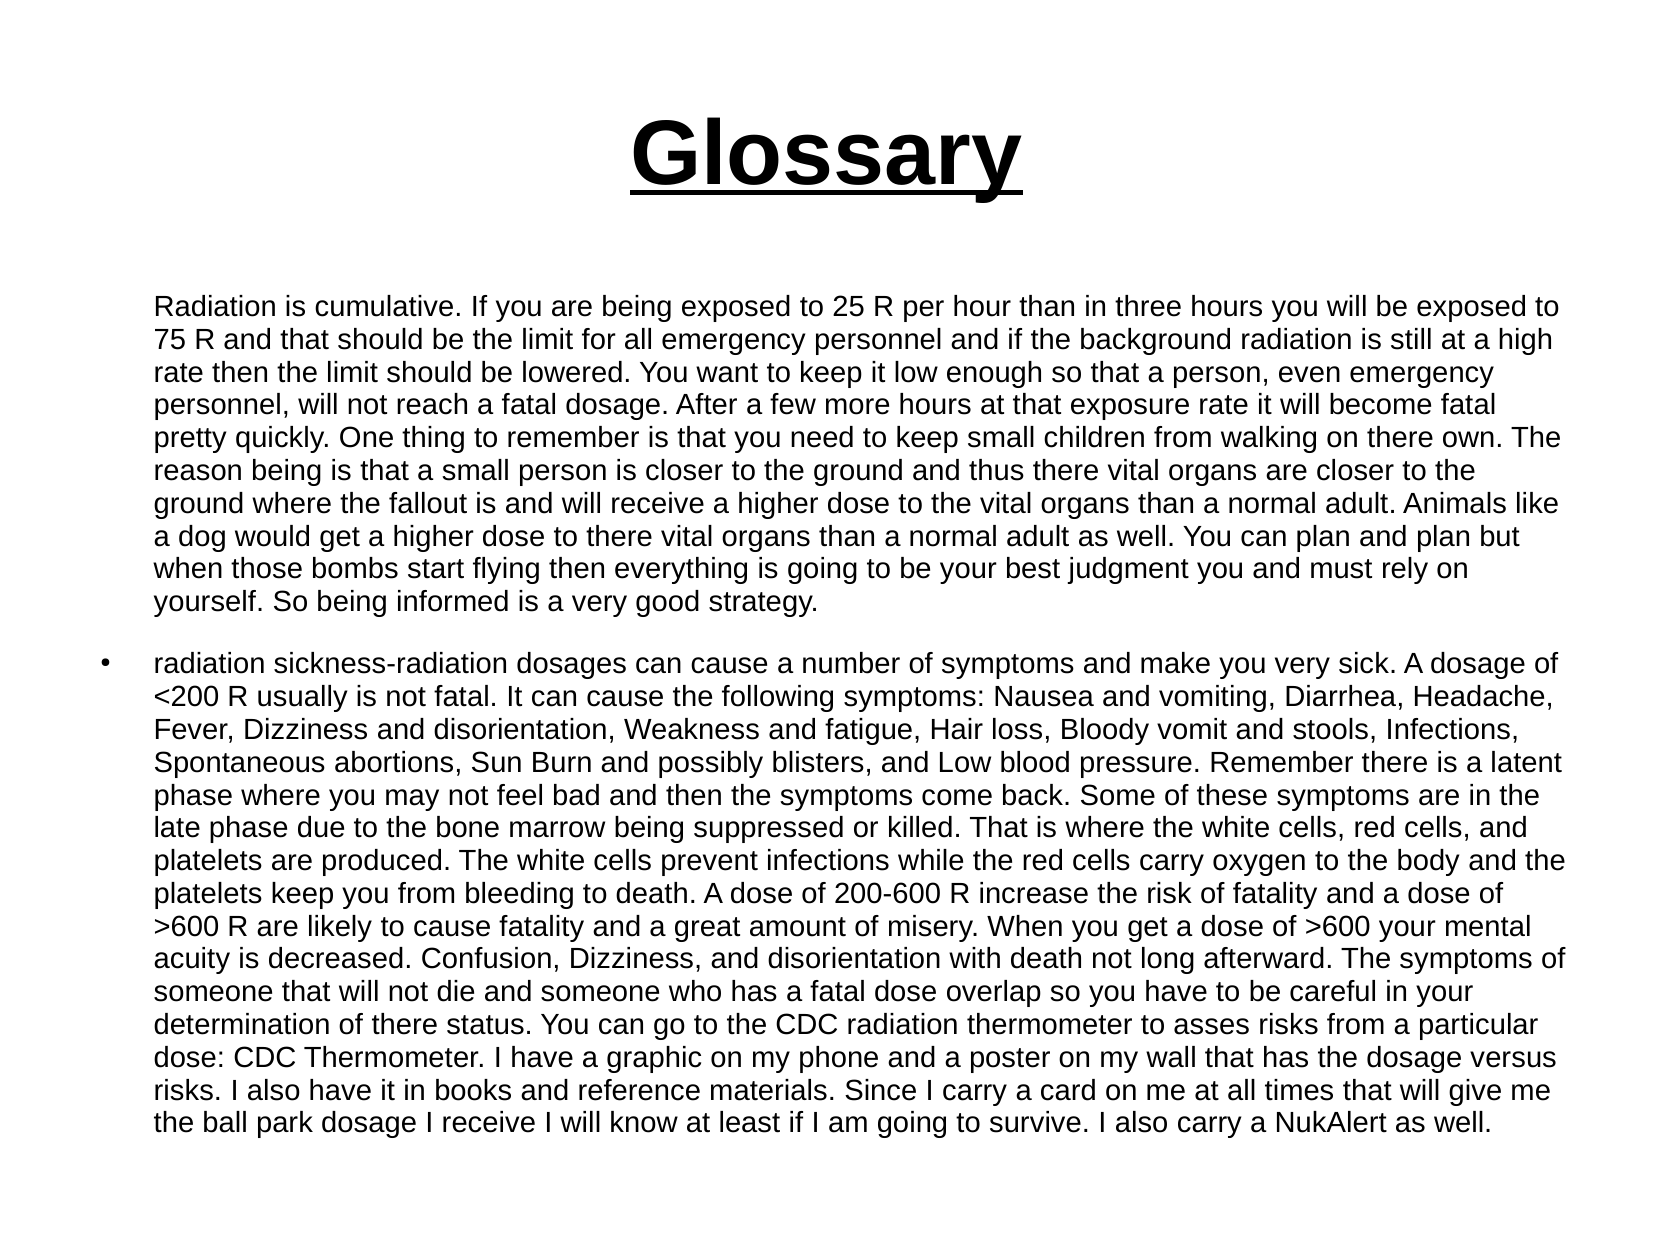

# Glossary
Radiation is cumulative. If you are being exposed to 25 R per hour than in three hours you will be exposed to 75 R and that should be the limit for all emergency personnel and if the background radiation is still at a high rate then the limit should be lowered. You want to keep it low enough so that a person, even emergency personnel, will not reach a fatal dosage. After a few more hours at that exposure rate it will become fatal pretty quickly. One thing to remember is that you need to keep small children from walking on there own. The reason being is that a small person is closer to the ground and thus there vital organs are closer to the ground where the fallout is and will receive a higher dose to the vital organs than a normal adult. Animals like a dog would get a higher dose to there vital organs than a normal adult as well. You can plan and plan but when those bombs start flying then everything is going to be your best judgment you and must rely on yourself. So being informed is a very good strategy.
radiation sickness-radiation dosages can cause a number of symptoms and make you very sick. A dosage of <200 R usually is not fatal. It can cause the following symptoms: Nausea and vomiting, Diarrhea, Headache, Fever, Dizziness and disorientation, Weakness and fatigue, Hair loss, Bloody vomit and stools, Infections, Spontaneous abortions, Sun Burn and possibly blisters, and Low blood pressure. Remember there is a latent phase where you may not feel bad and then the symptoms come back. Some of these symptoms are in the late phase due to the bone marrow being suppressed or killed. That is where the white cells, red cells, and platelets are produced. The white cells prevent infections while the red cells carry oxygen to the body and the platelets keep you from bleeding to death. A dose of 200-600 R increase the risk of fatality and a dose of >600 R are likely to cause fatality and a great amount of misery. When you get a dose of >600 your mental acuity is decreased. Confusion, Dizziness, and disorientation with death not long afterward. The symptoms of someone that will not die and someone who has a fatal dose overlap so you have to be careful in your determination of there status. You can go to the CDC radiation thermometer to asses risks from a particular dose: CDC Thermometer. I have a graphic on my phone and a poster on my wall that has the dosage versus risks. I also have it in books and reference materials. Since I carry a card on me at all times that will give me the ball park dosage I receive I will know at least if I am going to survive. I also carry a NukAlert as well.